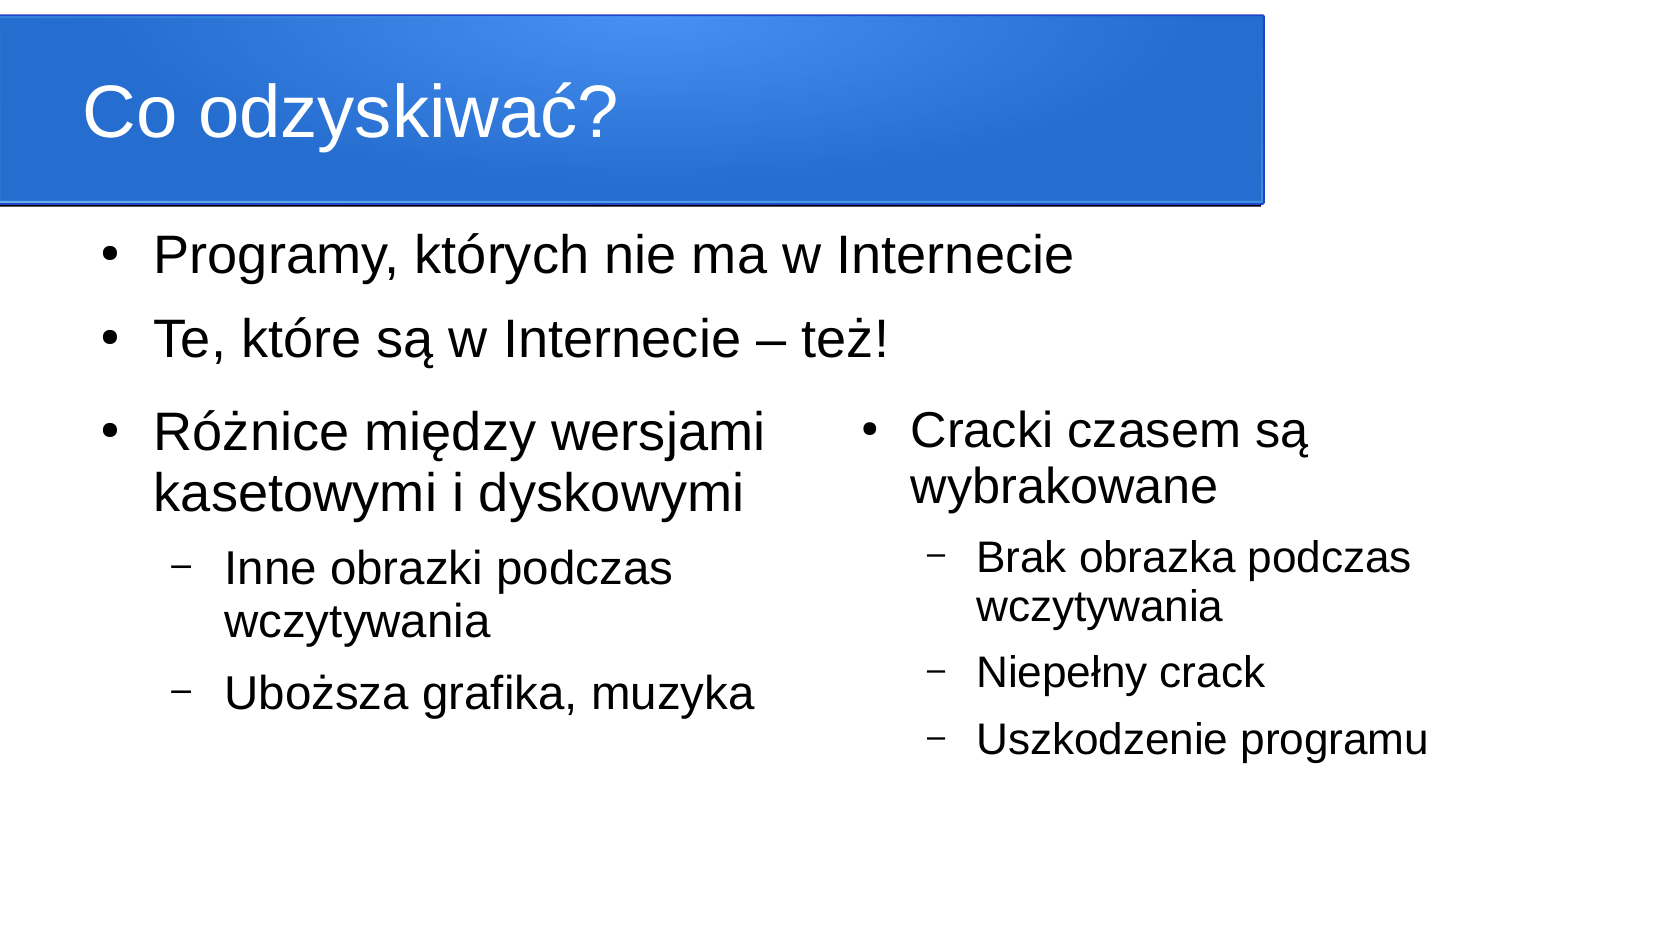

# Co odzyskiwać?
Programy, których nie ma w Internecie
Te, które są w Internecie – też!
Różnice między wersjami kasetowymi i dyskowymi
Inne obrazki podczas wczytywania
Uboższa grafika, muzyka
Cracki czasem są wybrakowane
Brak obrazka podczas wczytywania
Niepełny crack
Uszkodzenie programu